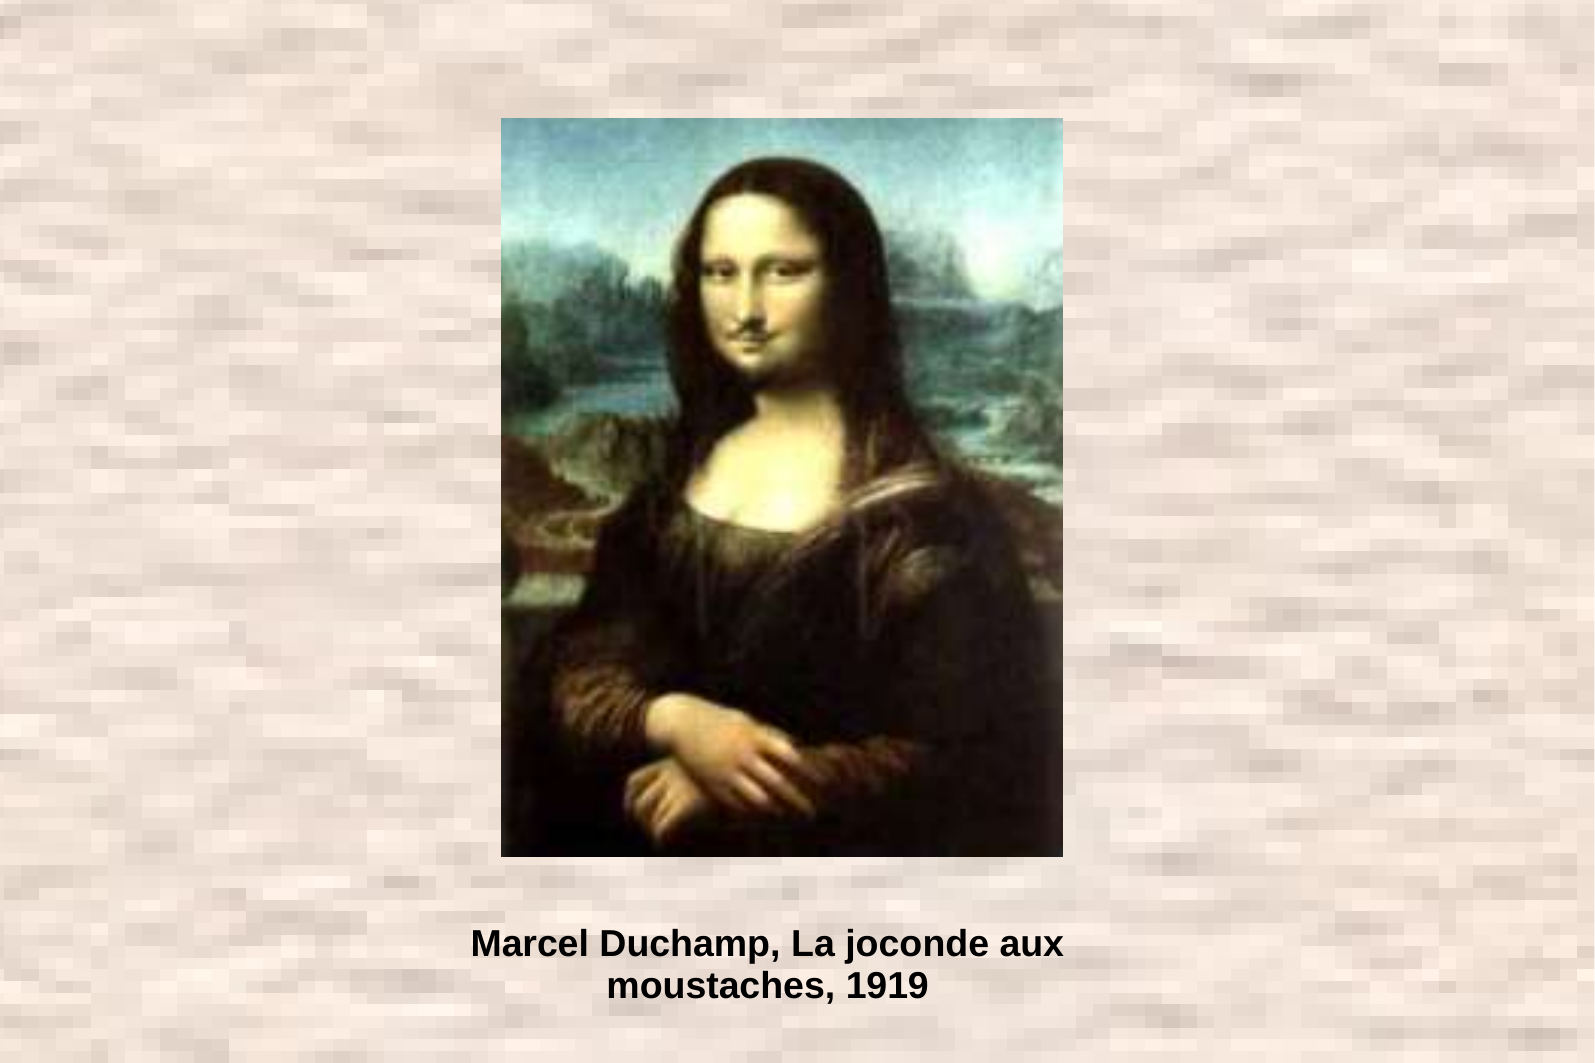

#
Marcel Duchamp, La joconde aux moustaches, 1919